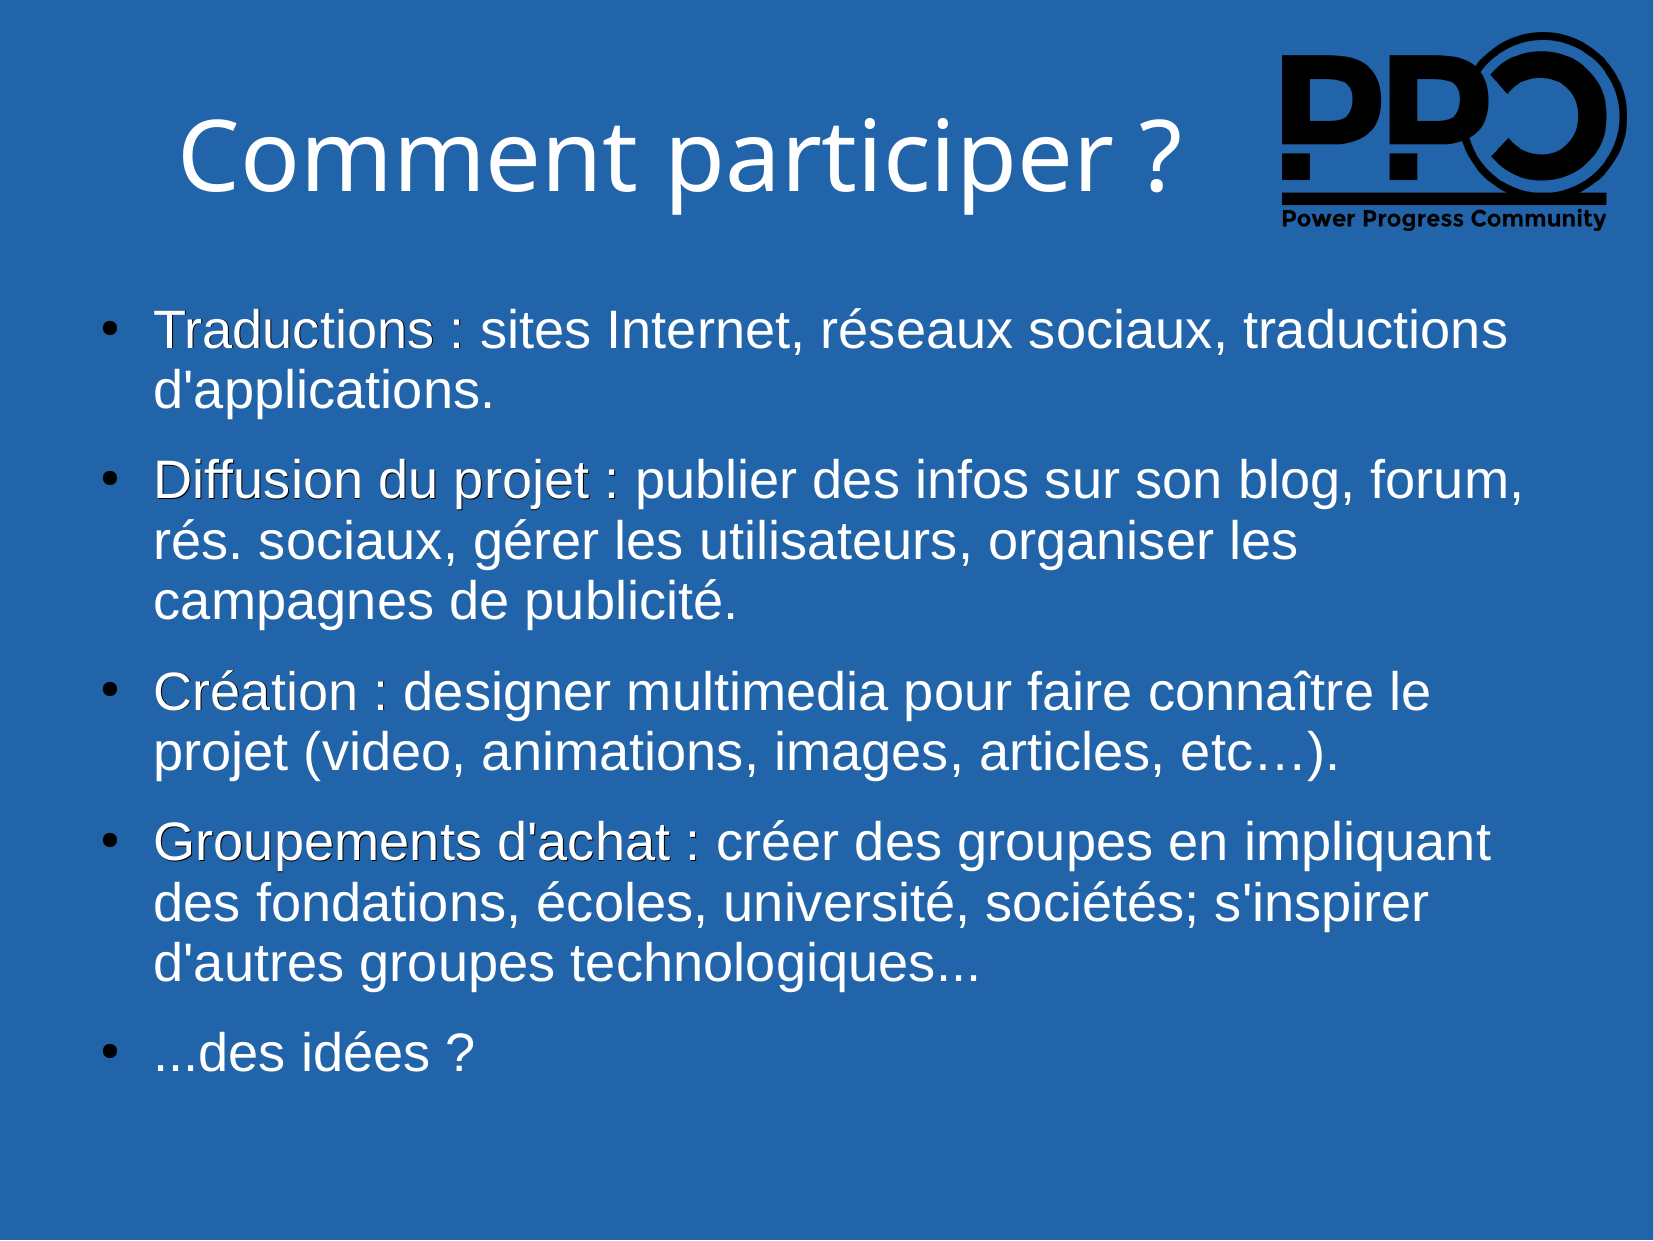

# Comment participer ?
Traductions : sites Internet, réseaux sociaux, traductions d'applications.
Diffusion du projet : publier des infos sur son blog, forum, rés. sociaux, gérer les utilisateurs, organiser les campagnes de publicité.
Création : designer multimedia pour faire connaître le projet (video, animations, images, articles, etc…).
Groupements d'achat : créer des groupes en impliquant des fondations, écoles, université, sociétés; s'inspirer d'autres groupes technologiques...
...des idées ?